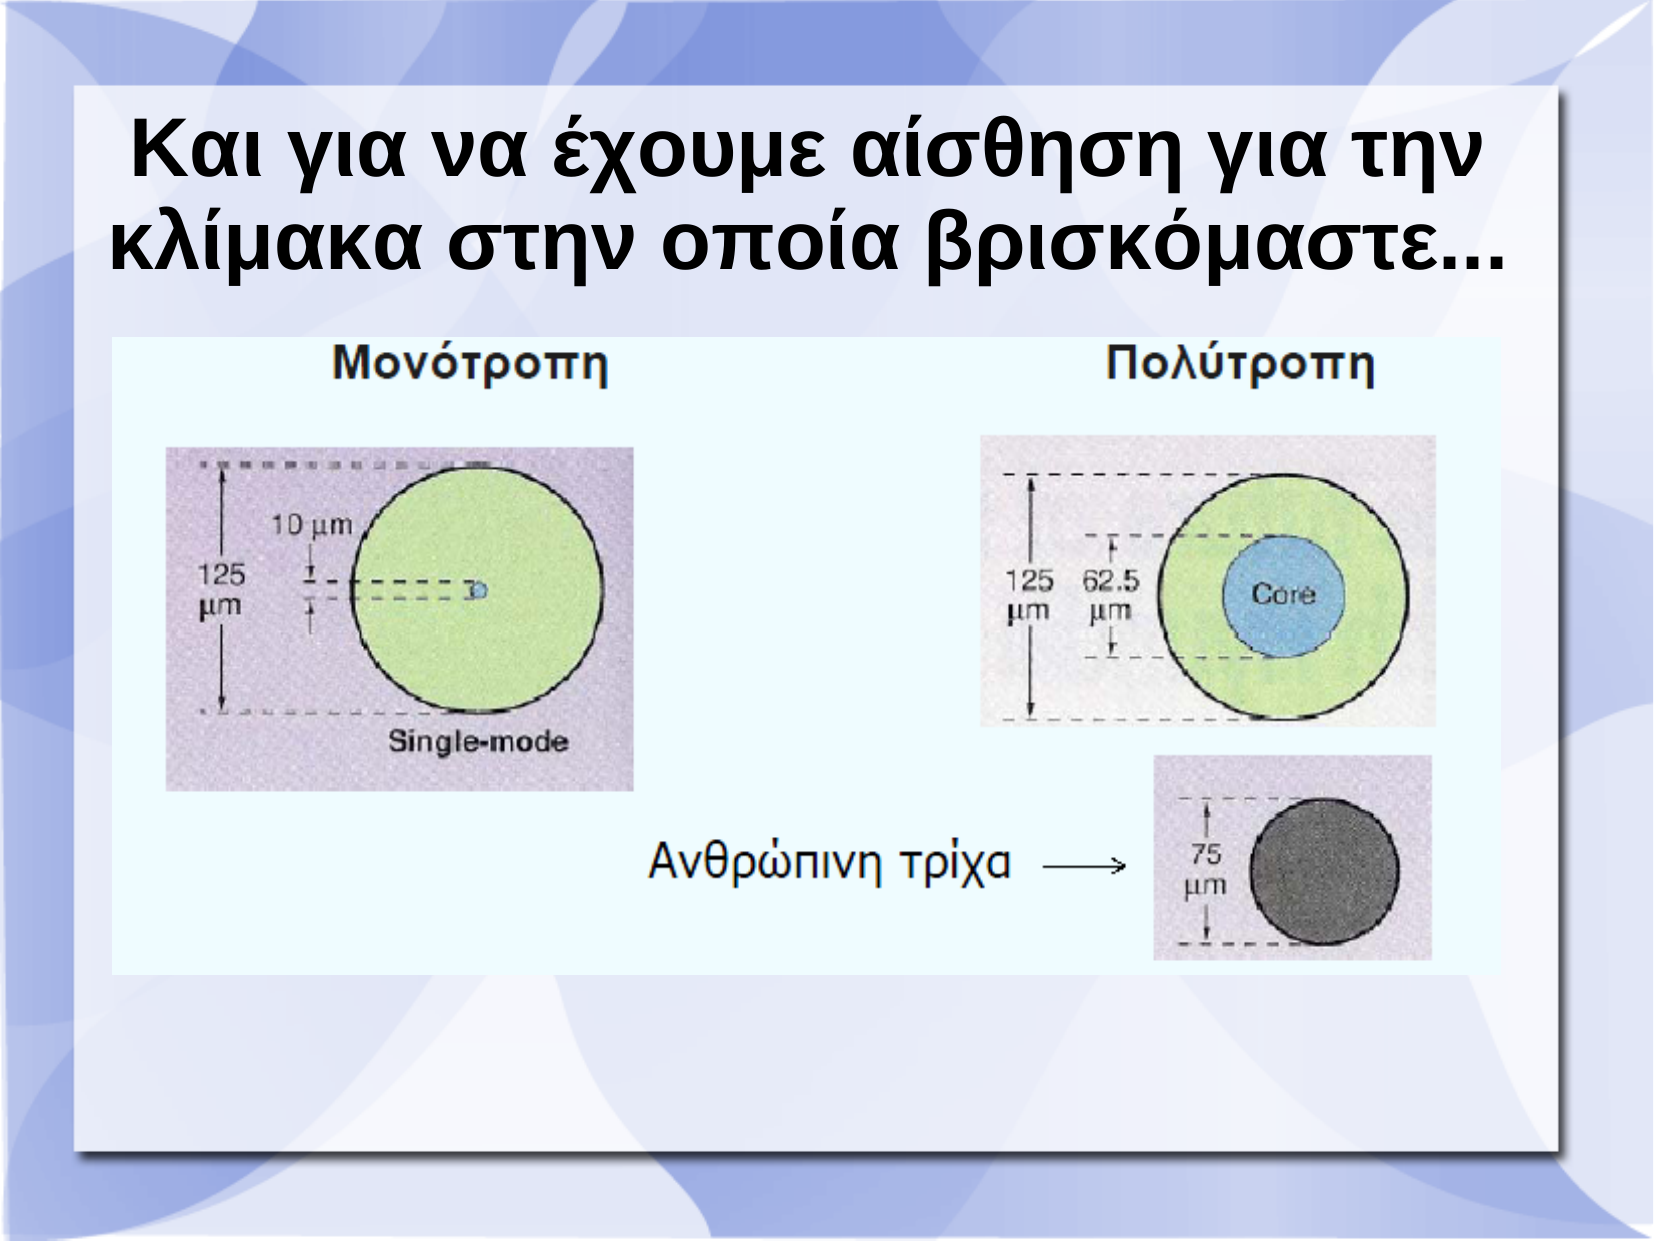

# Και για να έχουμε αίσθηση για την κλίμακα στην οποία βρισκόμαστε...